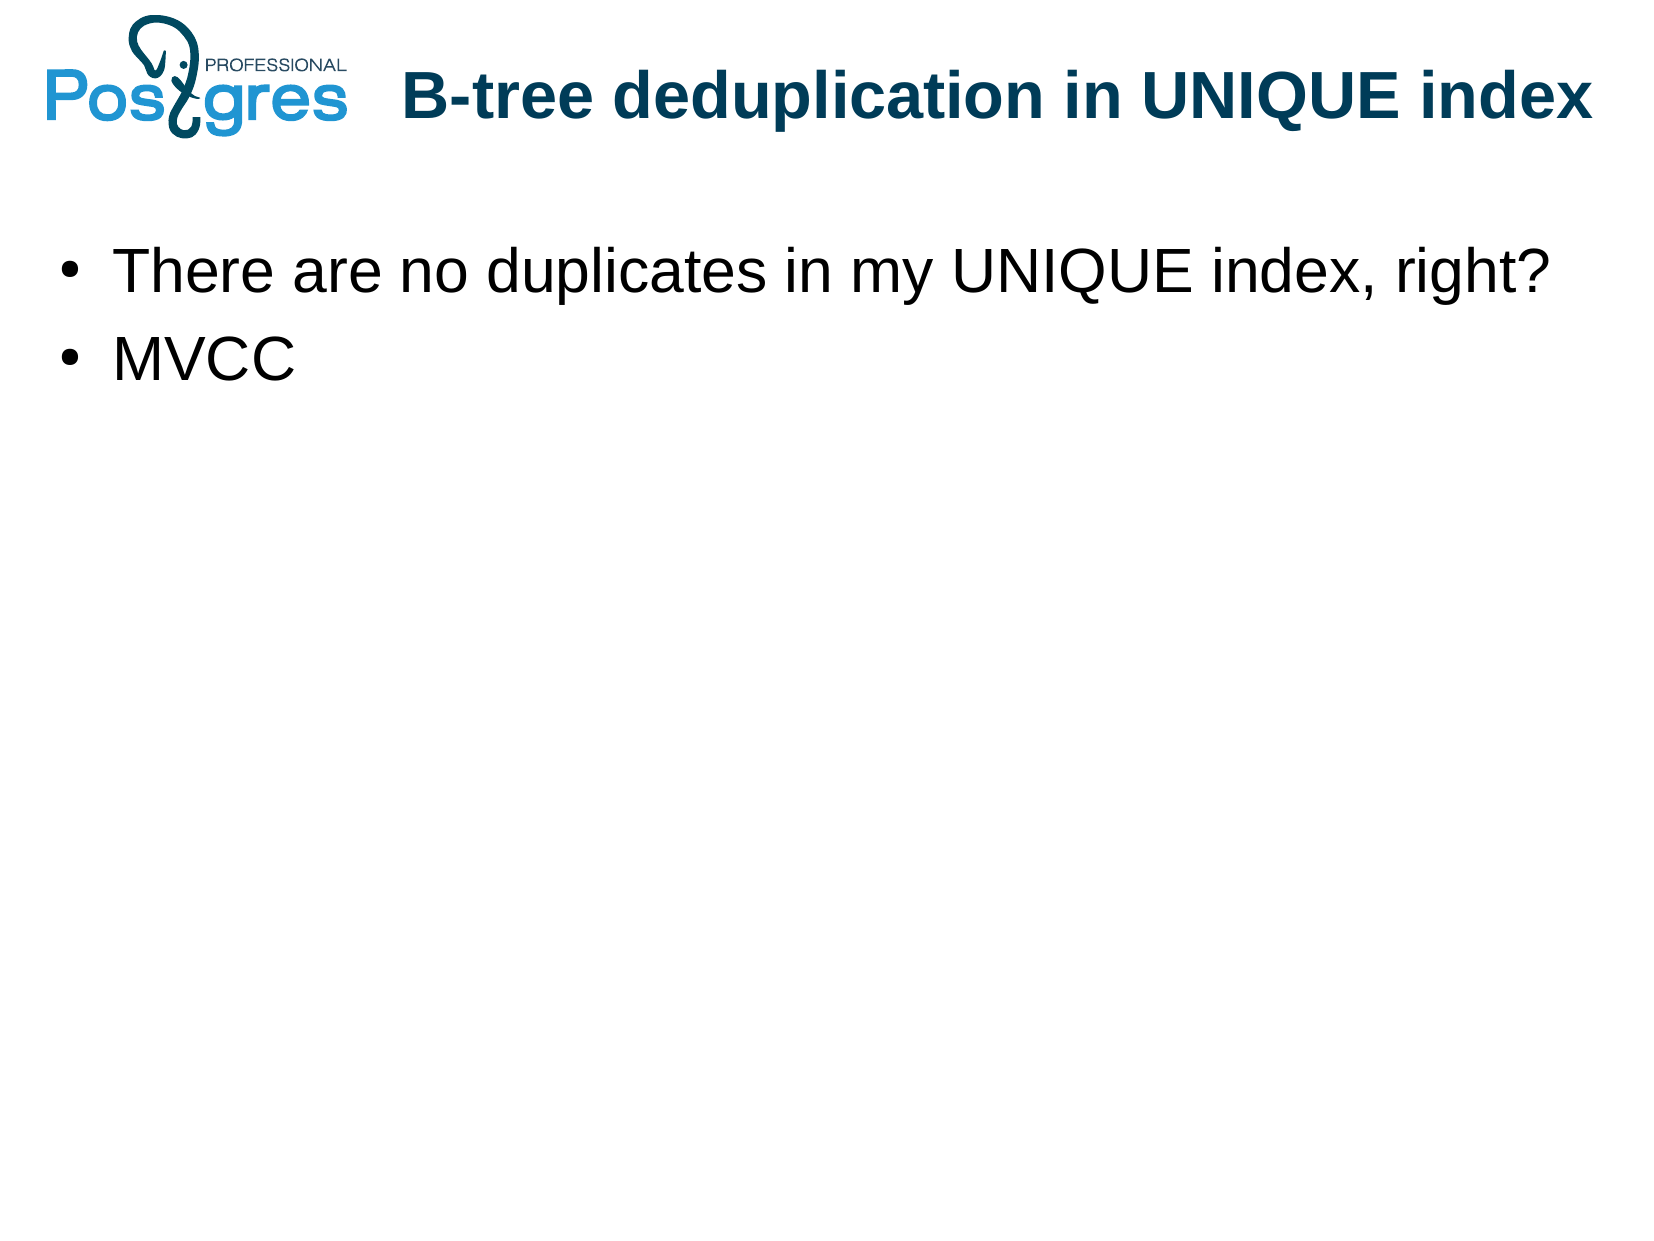

# B-tree deduplication in UNIQUE index
There are no duplicates in my UNIQUE index, right?
MVCC